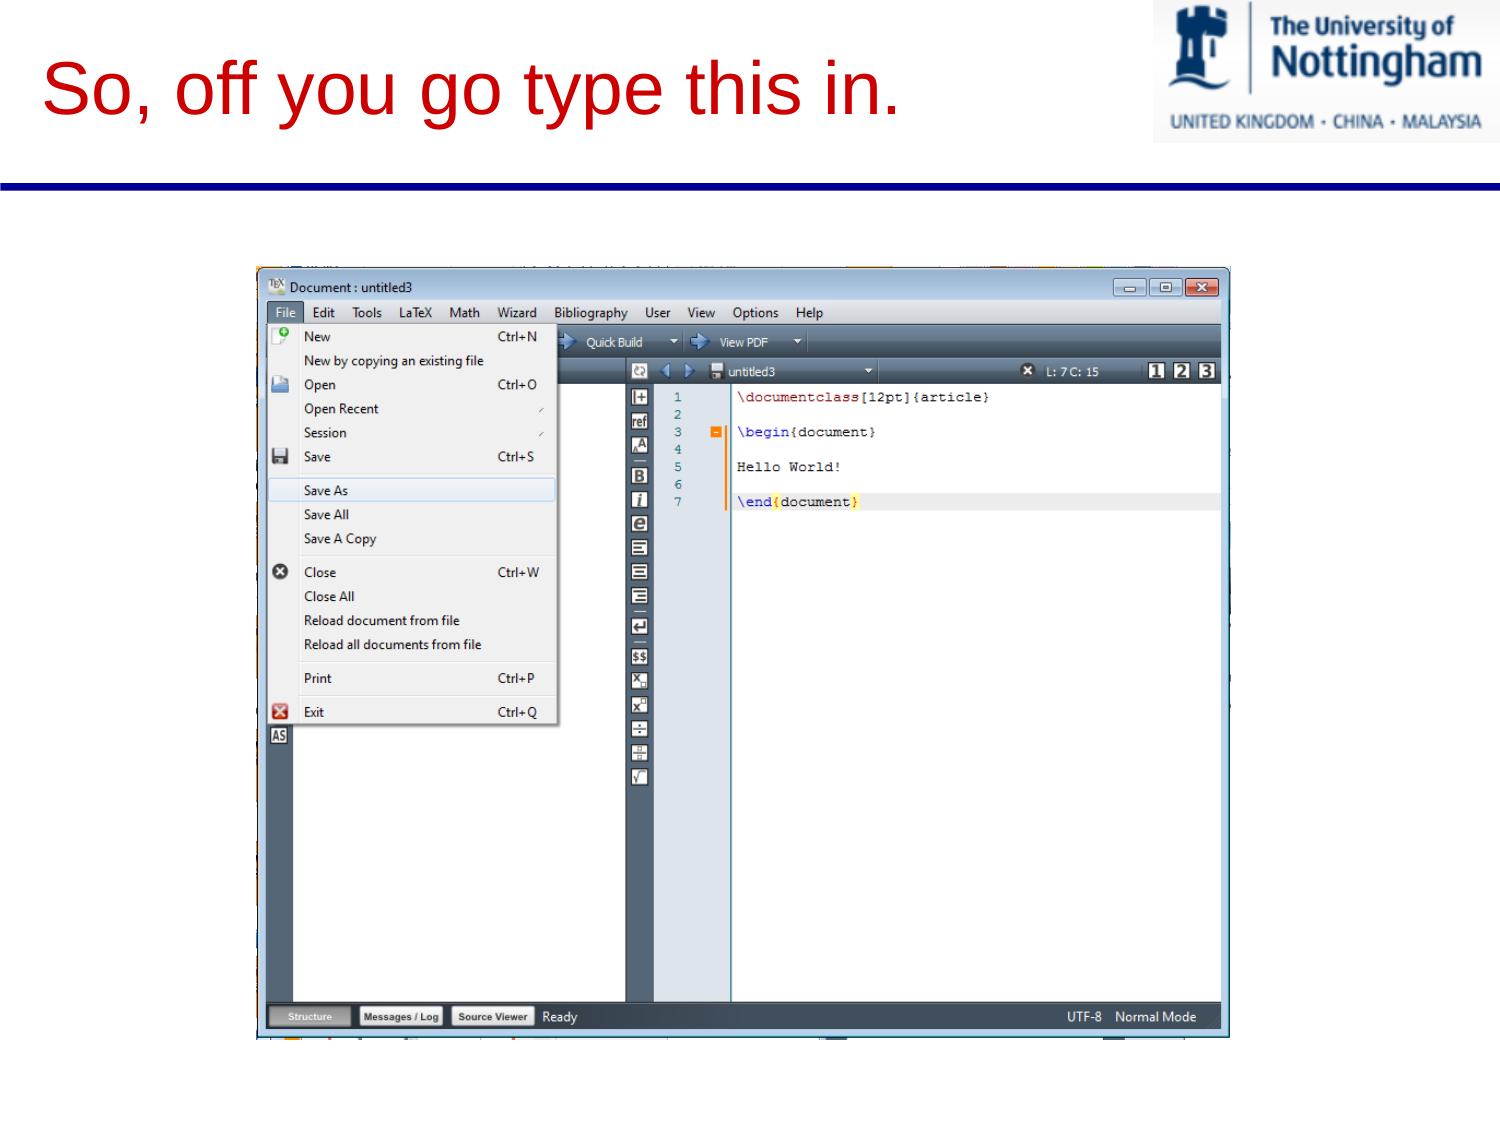

So, off you go type this in.